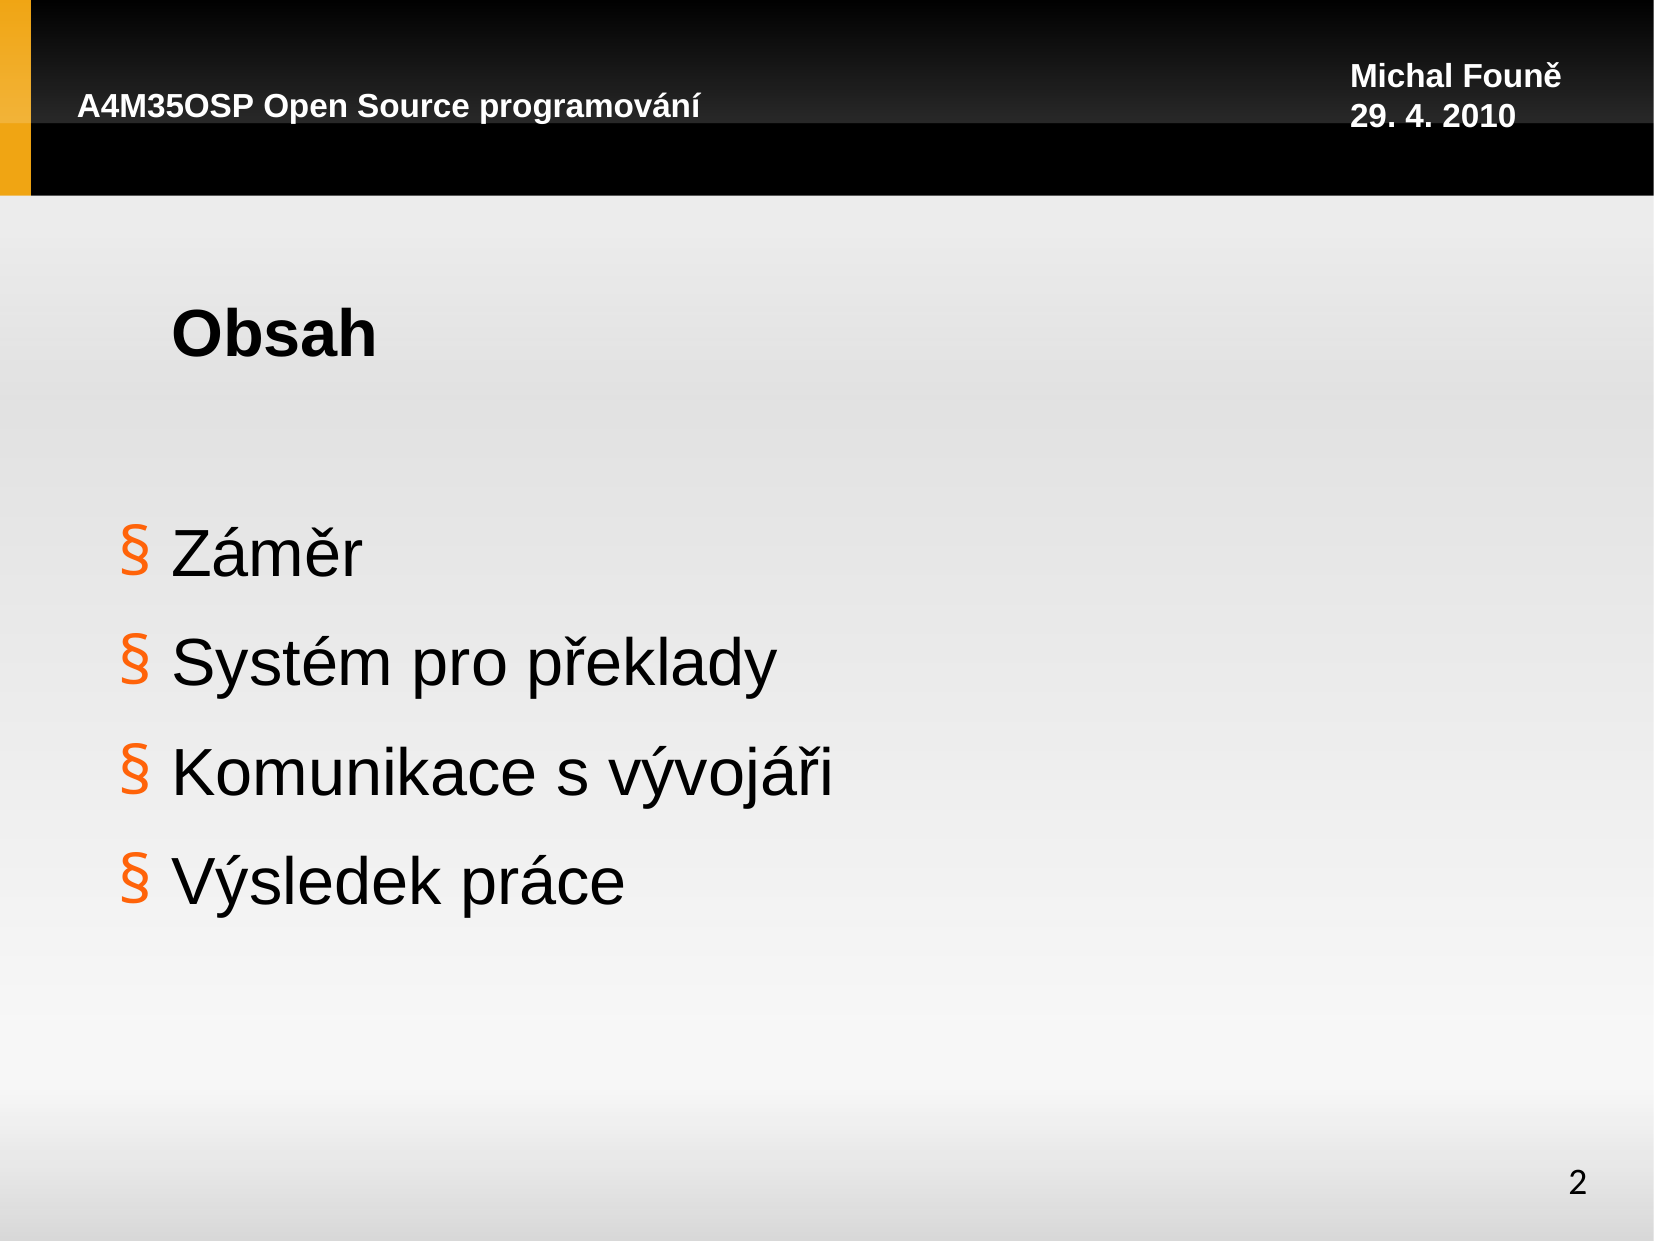

Michal Founě
29. 4. 2010
A4M35OSP Open Source programování
# Obsah
Záměr
Systém pro překlady
Komunikace s vývojáři
Výsledek práce
2